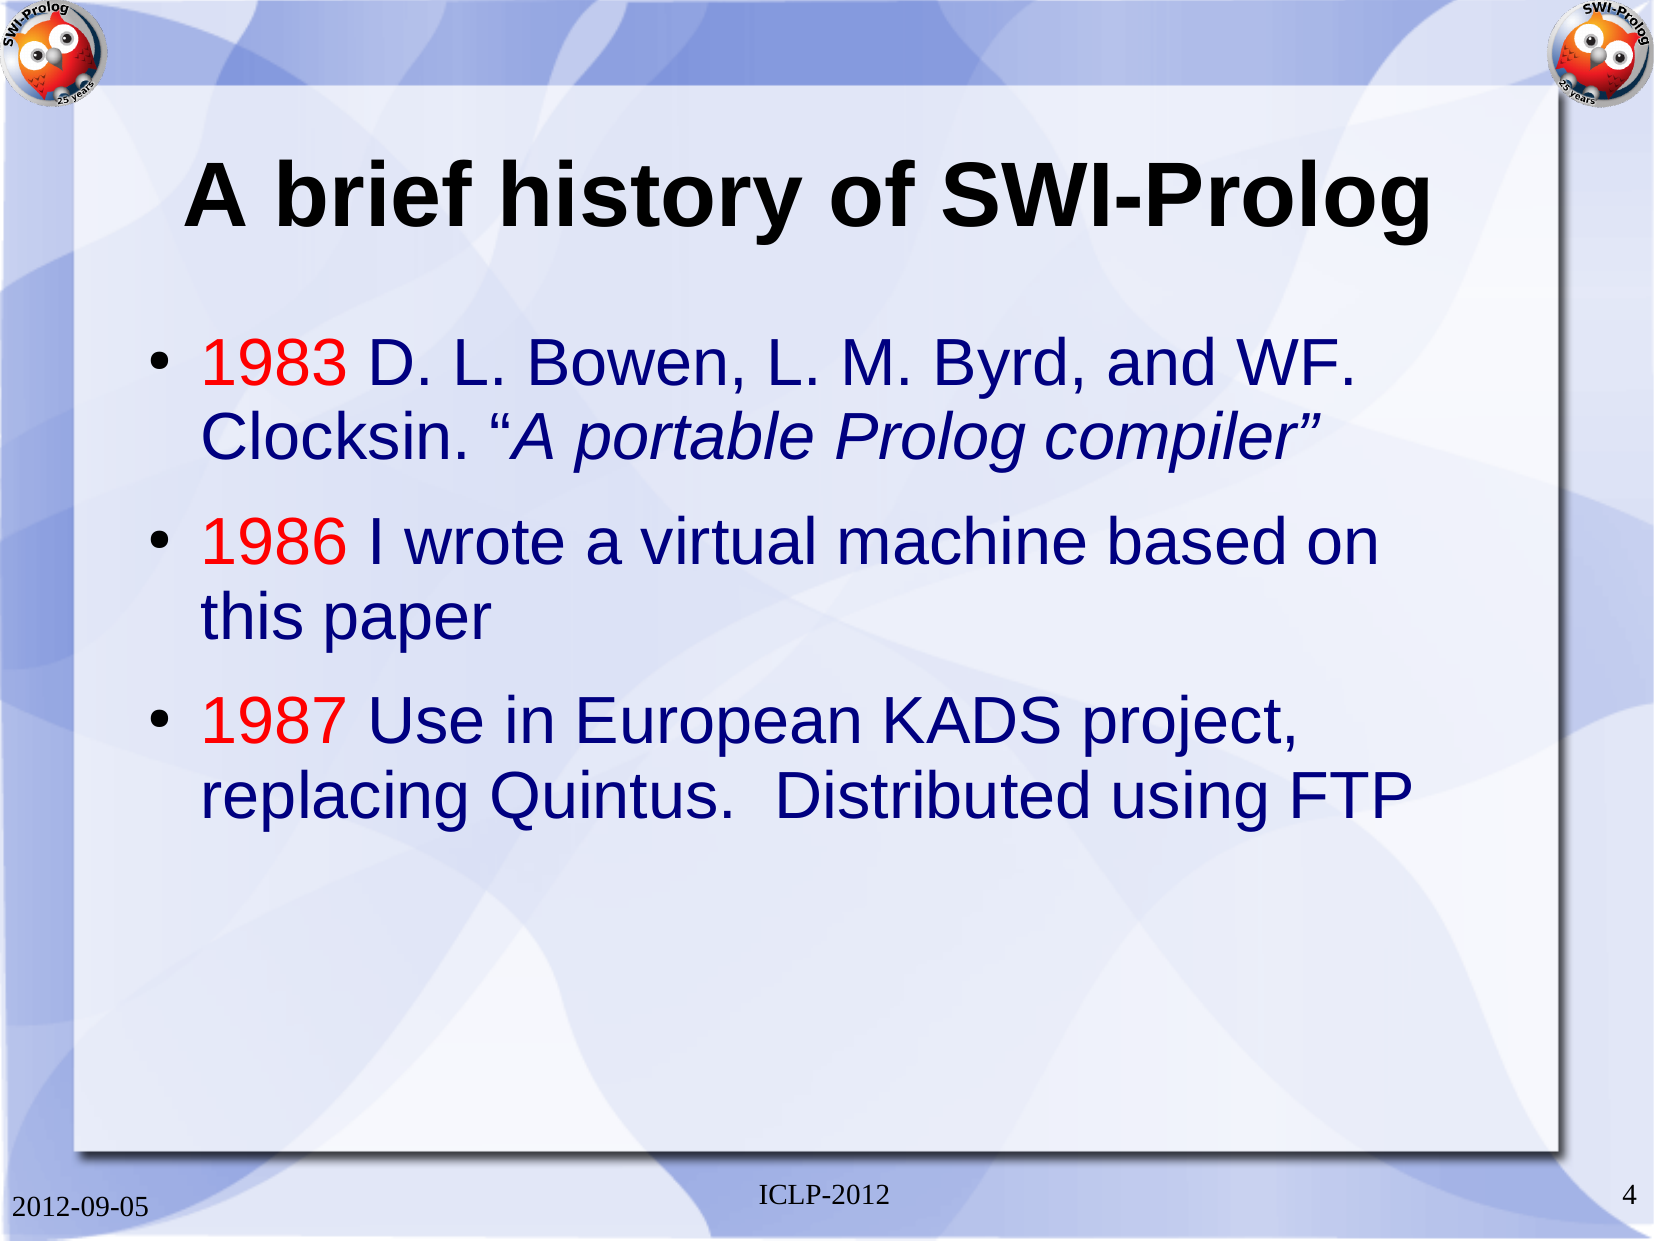

# A brief history of SWI-Prolog
1983 D. L. Bowen, L. M. Byrd, and WF. Clocksin. “A portable Prolog compiler”
1986 I wrote a virtual machine based on this paper
1987 Use in European KADS project, replacing Quintus. Distributed using FTP
ICLP-2012
4
2012-09-05